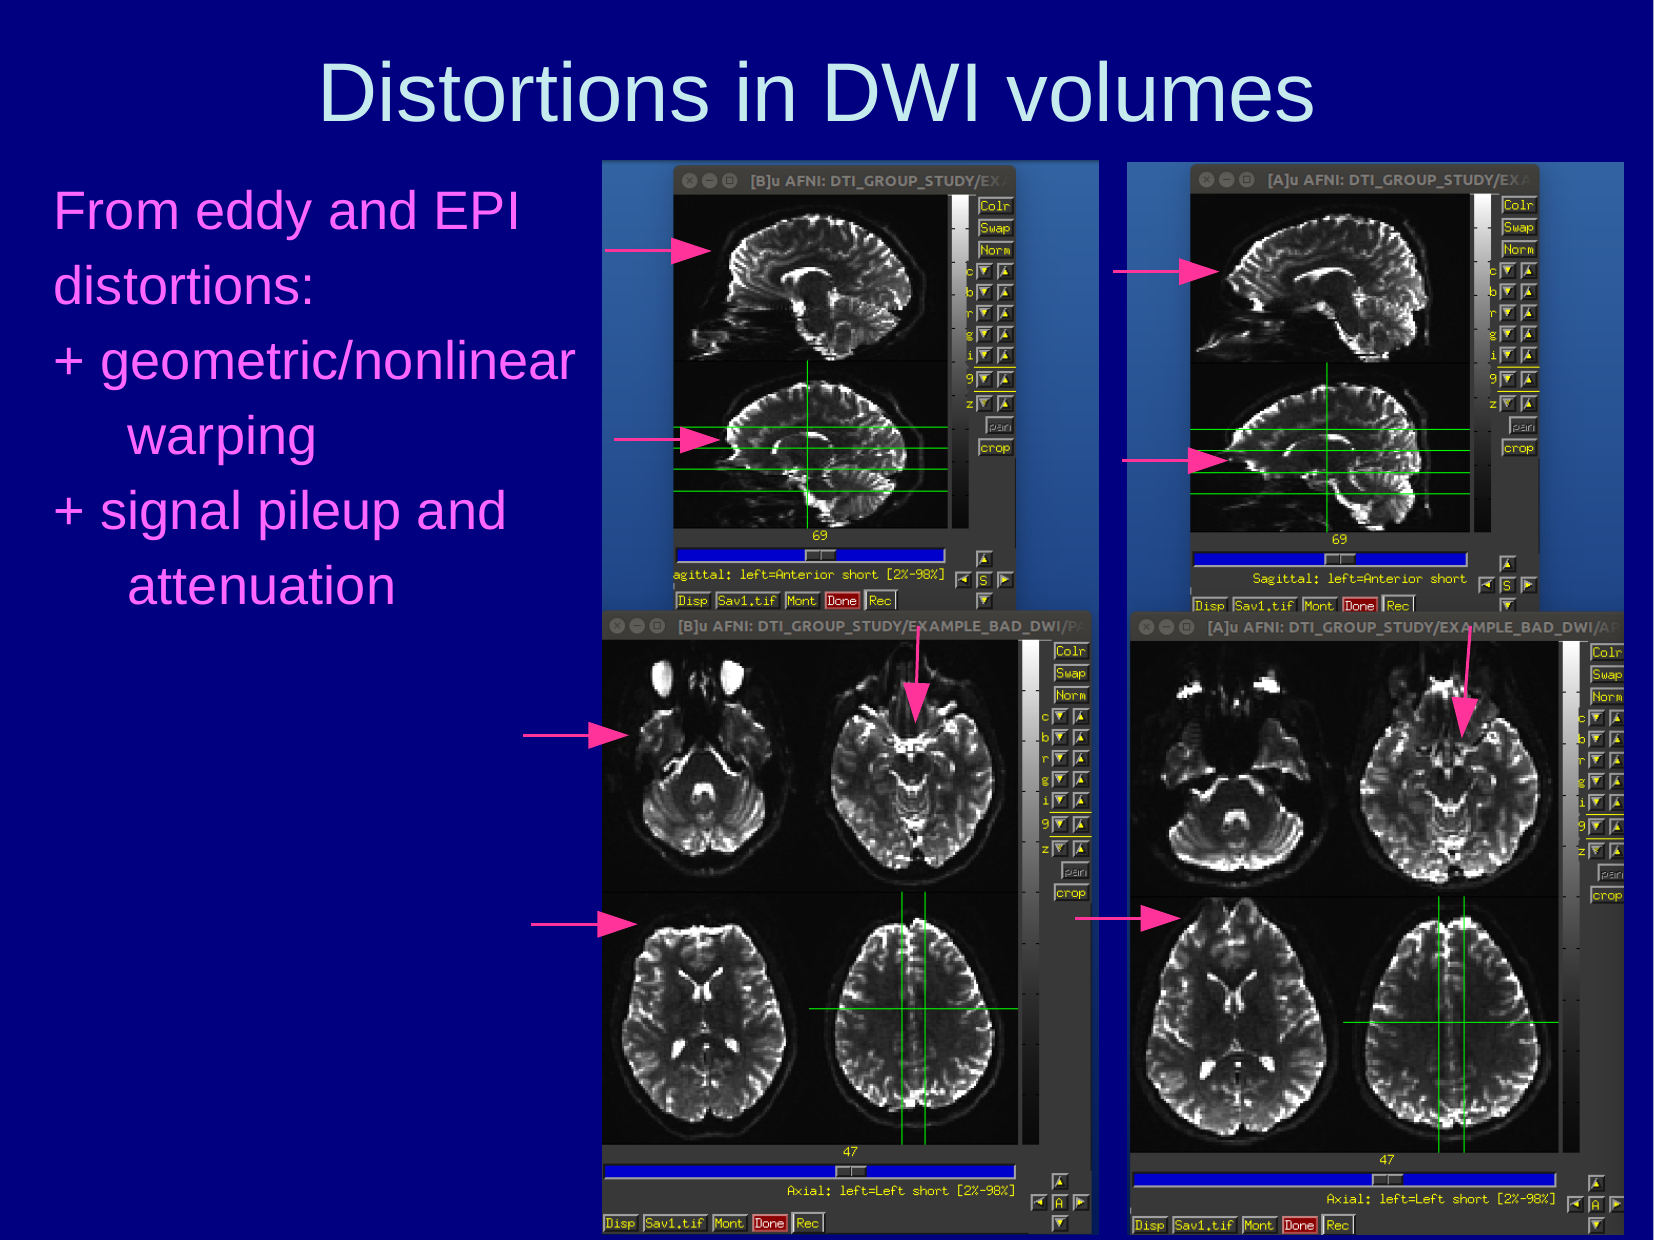

# Distortions in DWI volumes
From eddy and EPI
distortions:
+ geometric/nonlinear
 	warping
+ signal pileup and
	attenuation